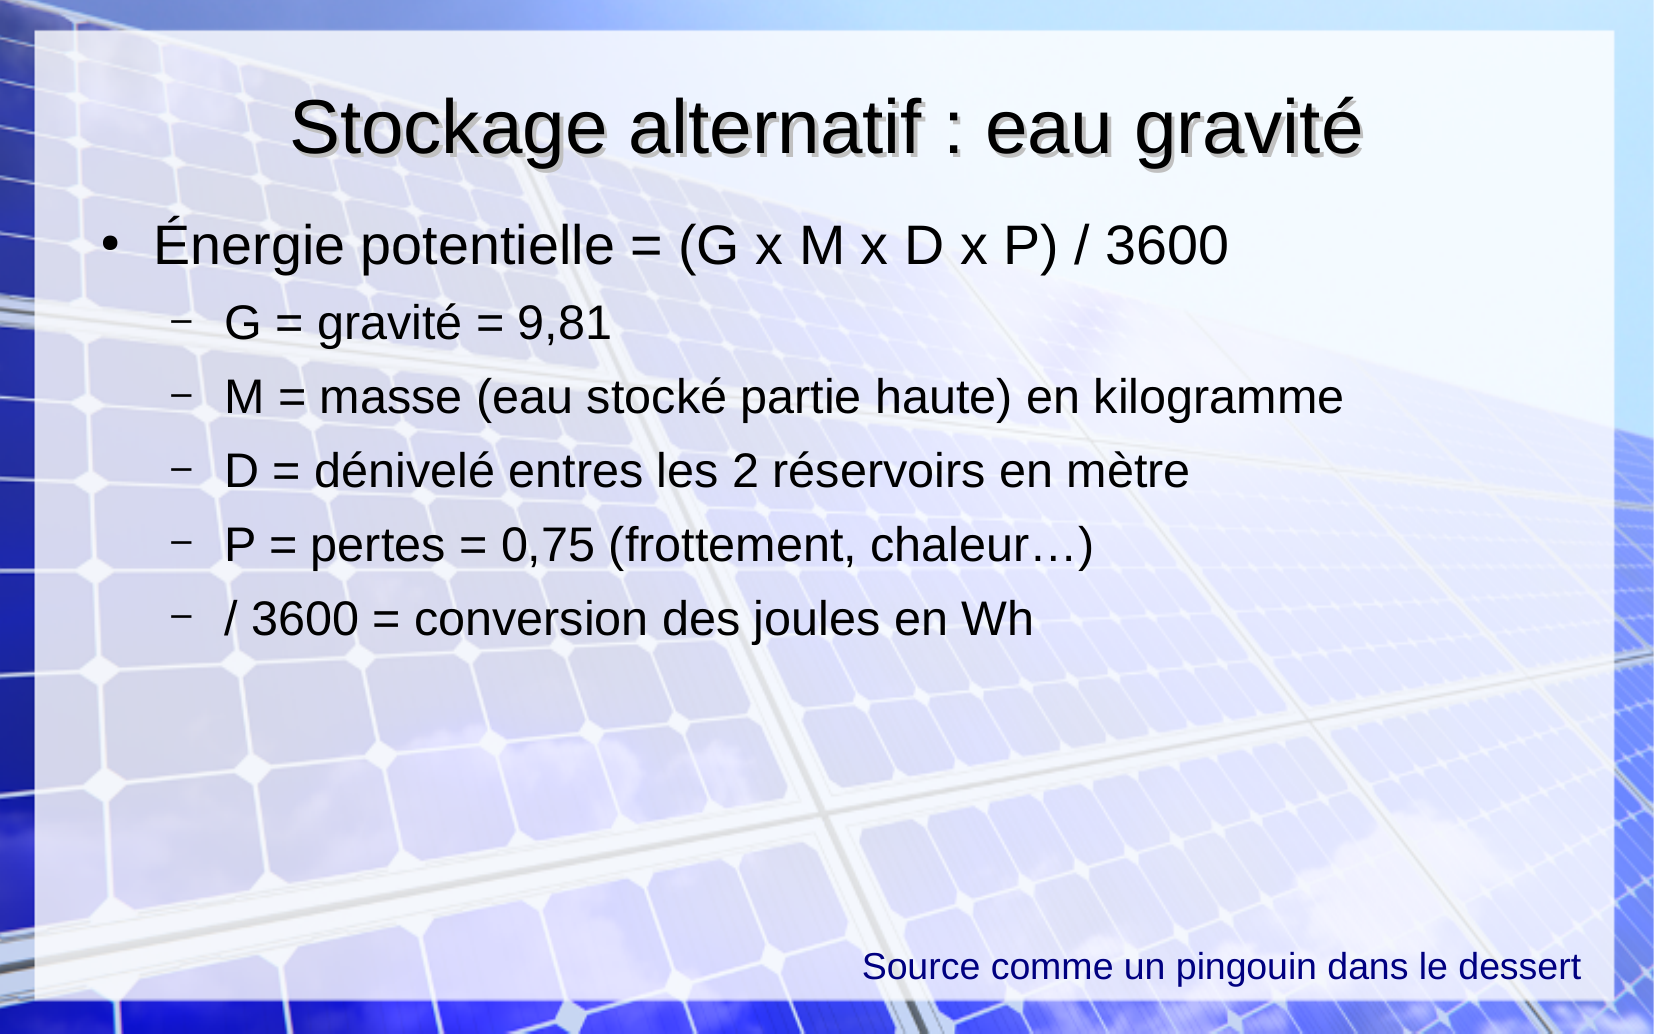

# Stockage alternatif : eau gravité
Énergie potentielle = (G x M x D x P) / 3600
G = gravité = 9,81
M = masse (eau stocké partie haute) en kilogramme
D = dénivelé entres les 2 réservoirs en mètre
P = pertes = 0,75 (frottement, chaleur…)
/ 3600 = conversion des joules en Wh
Source comme un pingouin dans le dessert